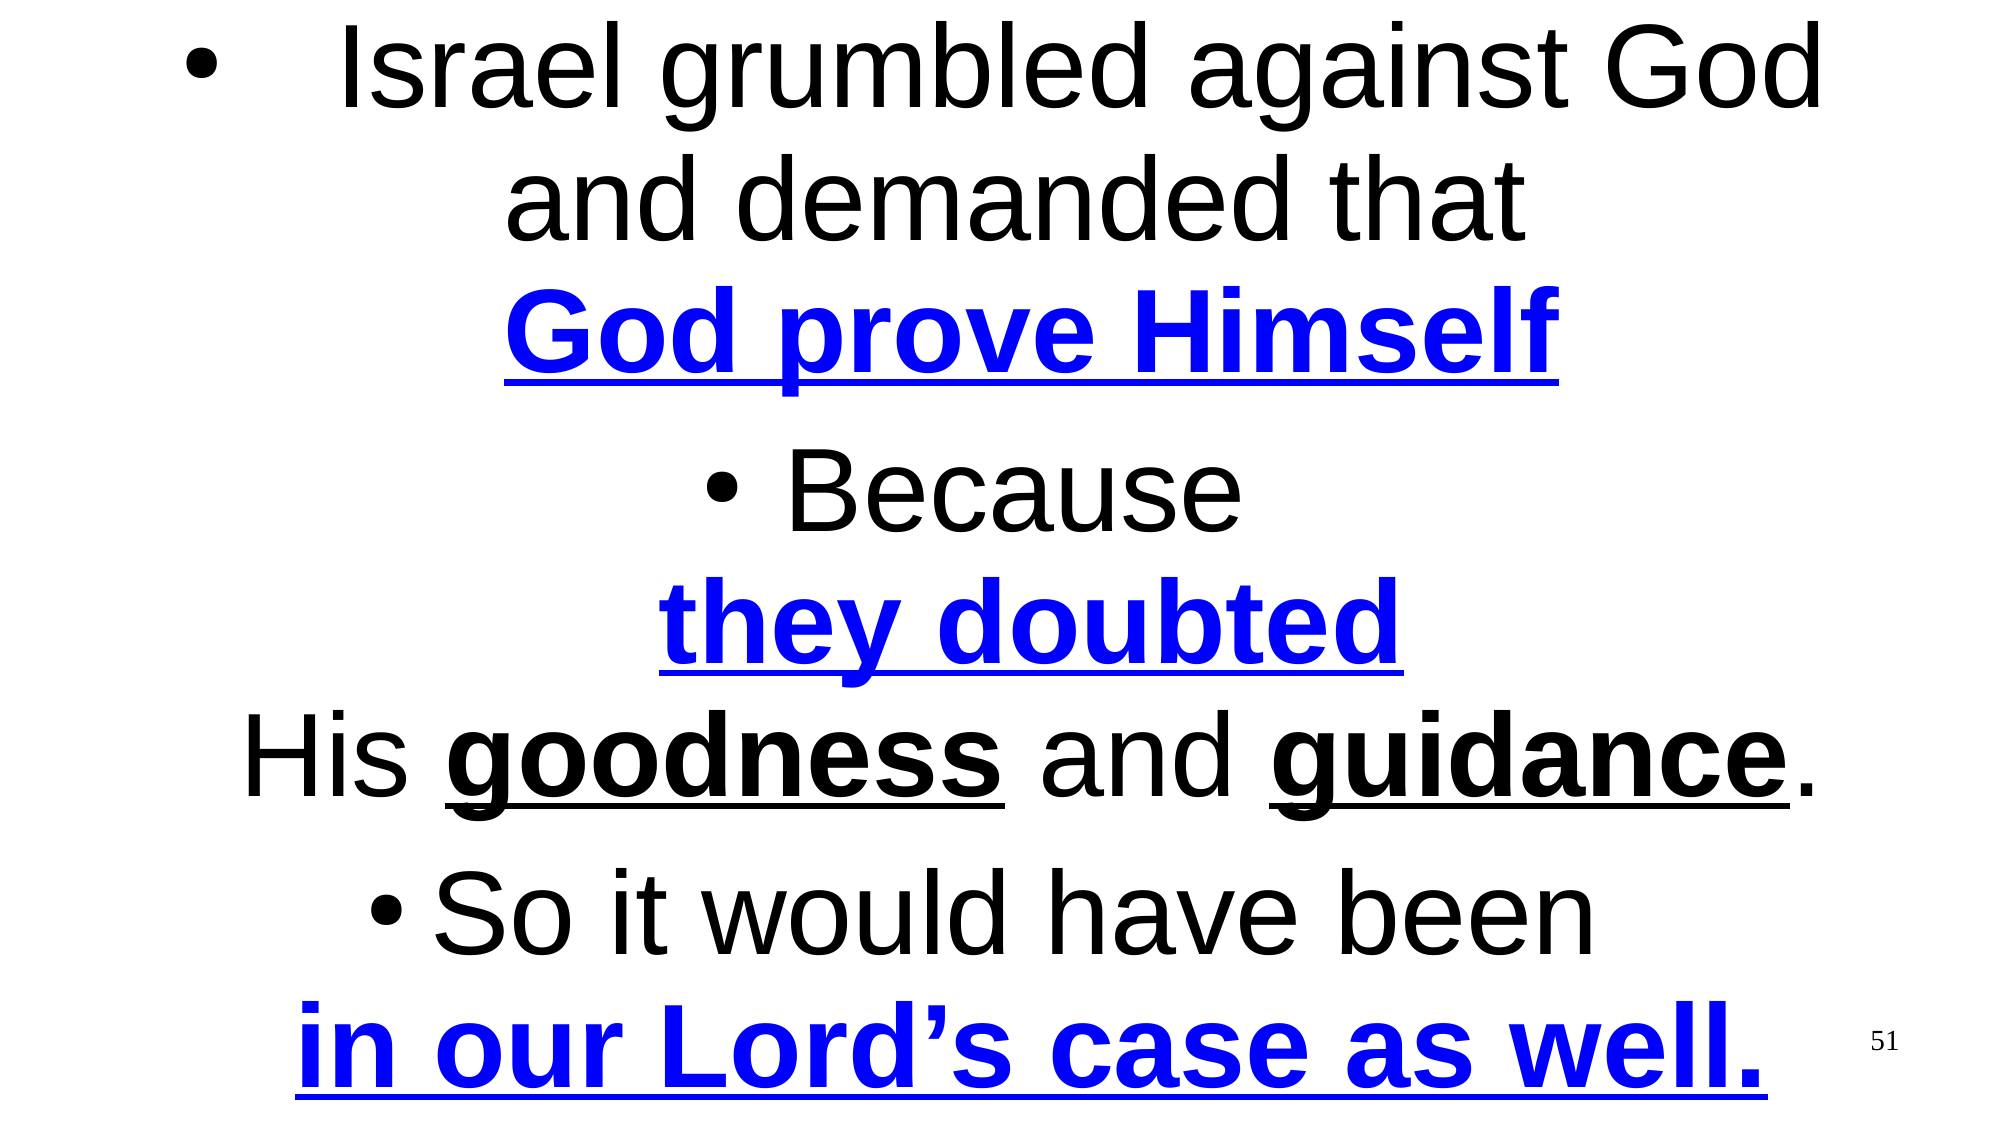

# Israel grumbled against God and demanded that God prove Himself
Because
they doubted
 His goodness and guidance.
So it would have been
in our Lord’s case as well.
51